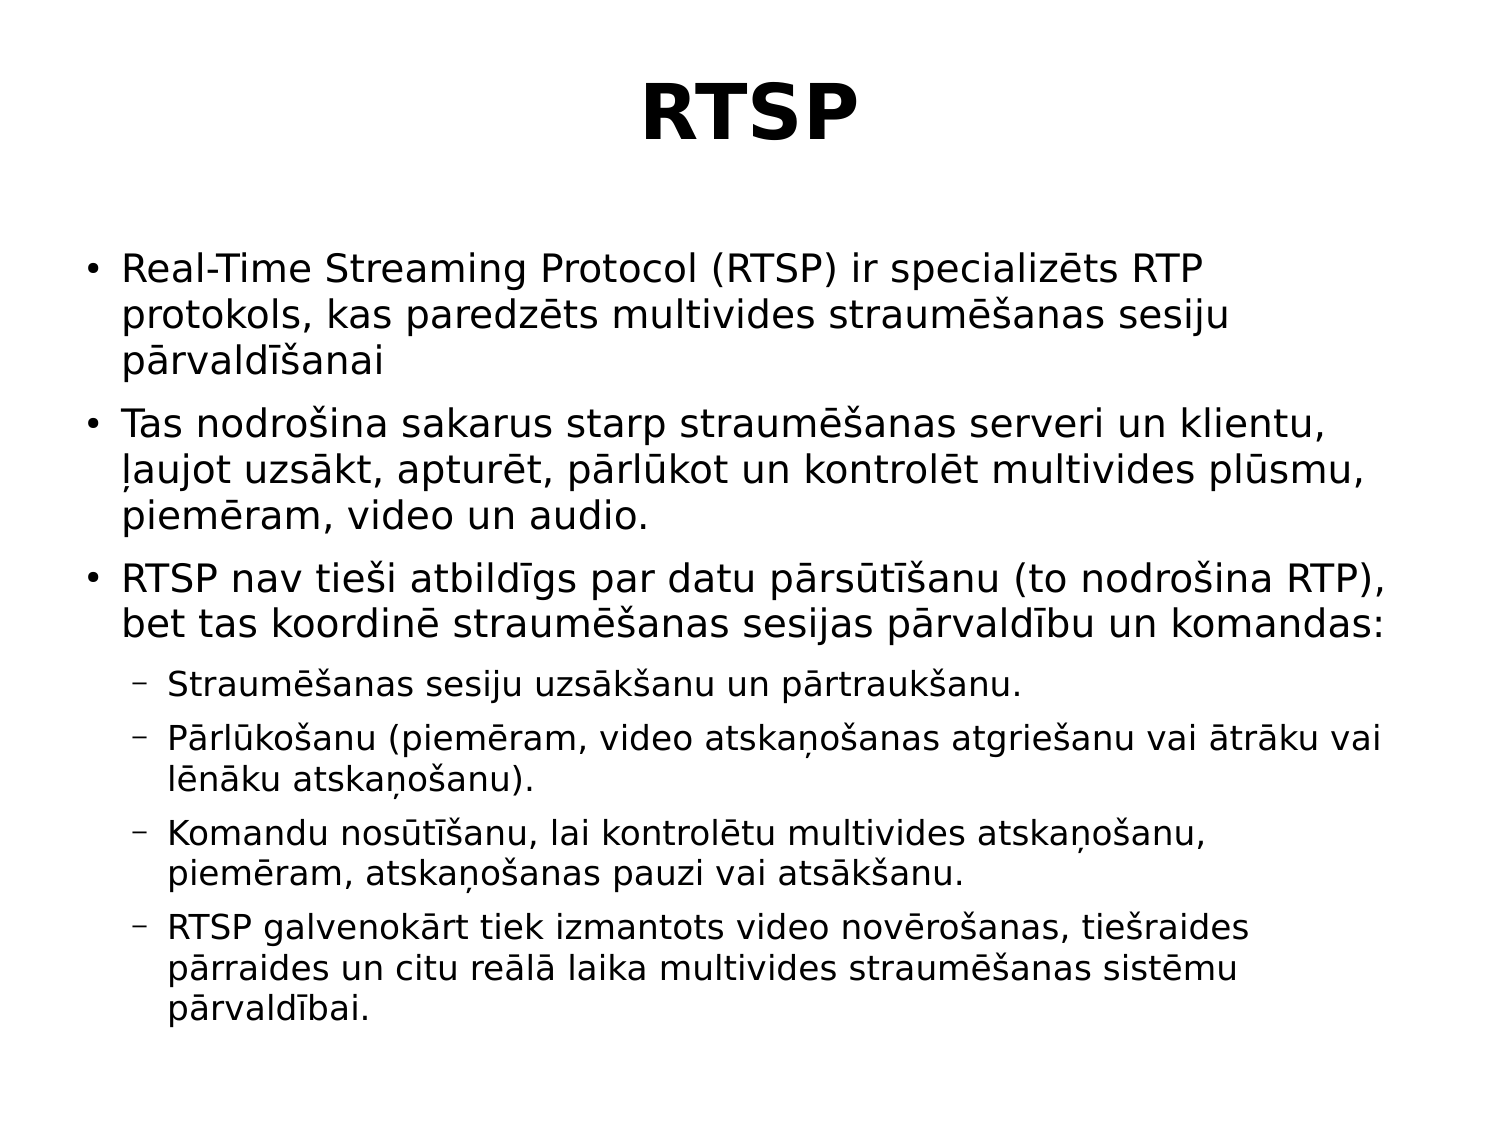

# RTSP
Real-Time Streaming Protocol (RTSP) ir specializēts RTP protokols, kas paredzēts multivides straumēšanas sesiju pārvaldīšanai
Tas nodrošina sakarus starp straumēšanas serveri un klientu, ļaujot uzsākt, apturēt, pārlūkot un kontrolēt multivides plūsmu, piemēram, video un audio.
RTSP nav tieši atbildīgs par datu pārsūtīšanu (to nodrošina RTP), bet tas koordinē straumēšanas sesijas pārvaldību un komandas:
Straumēšanas sesiju uzsākšanu un pārtraukšanu.
Pārlūkošanu (piemēram, video atskaņošanas atgriešanu vai ātrāku vai lēnāku atskaņošanu).
Komandu nosūtīšanu, lai kontrolētu multivides atskaņošanu, piemēram, atskaņošanas pauzi vai atsākšanu.
RTSP galvenokārt tiek izmantots video novērošanas, tiešraides pārraides un citu reālā laika multivides straumēšanas sistēmu pārvaldībai.